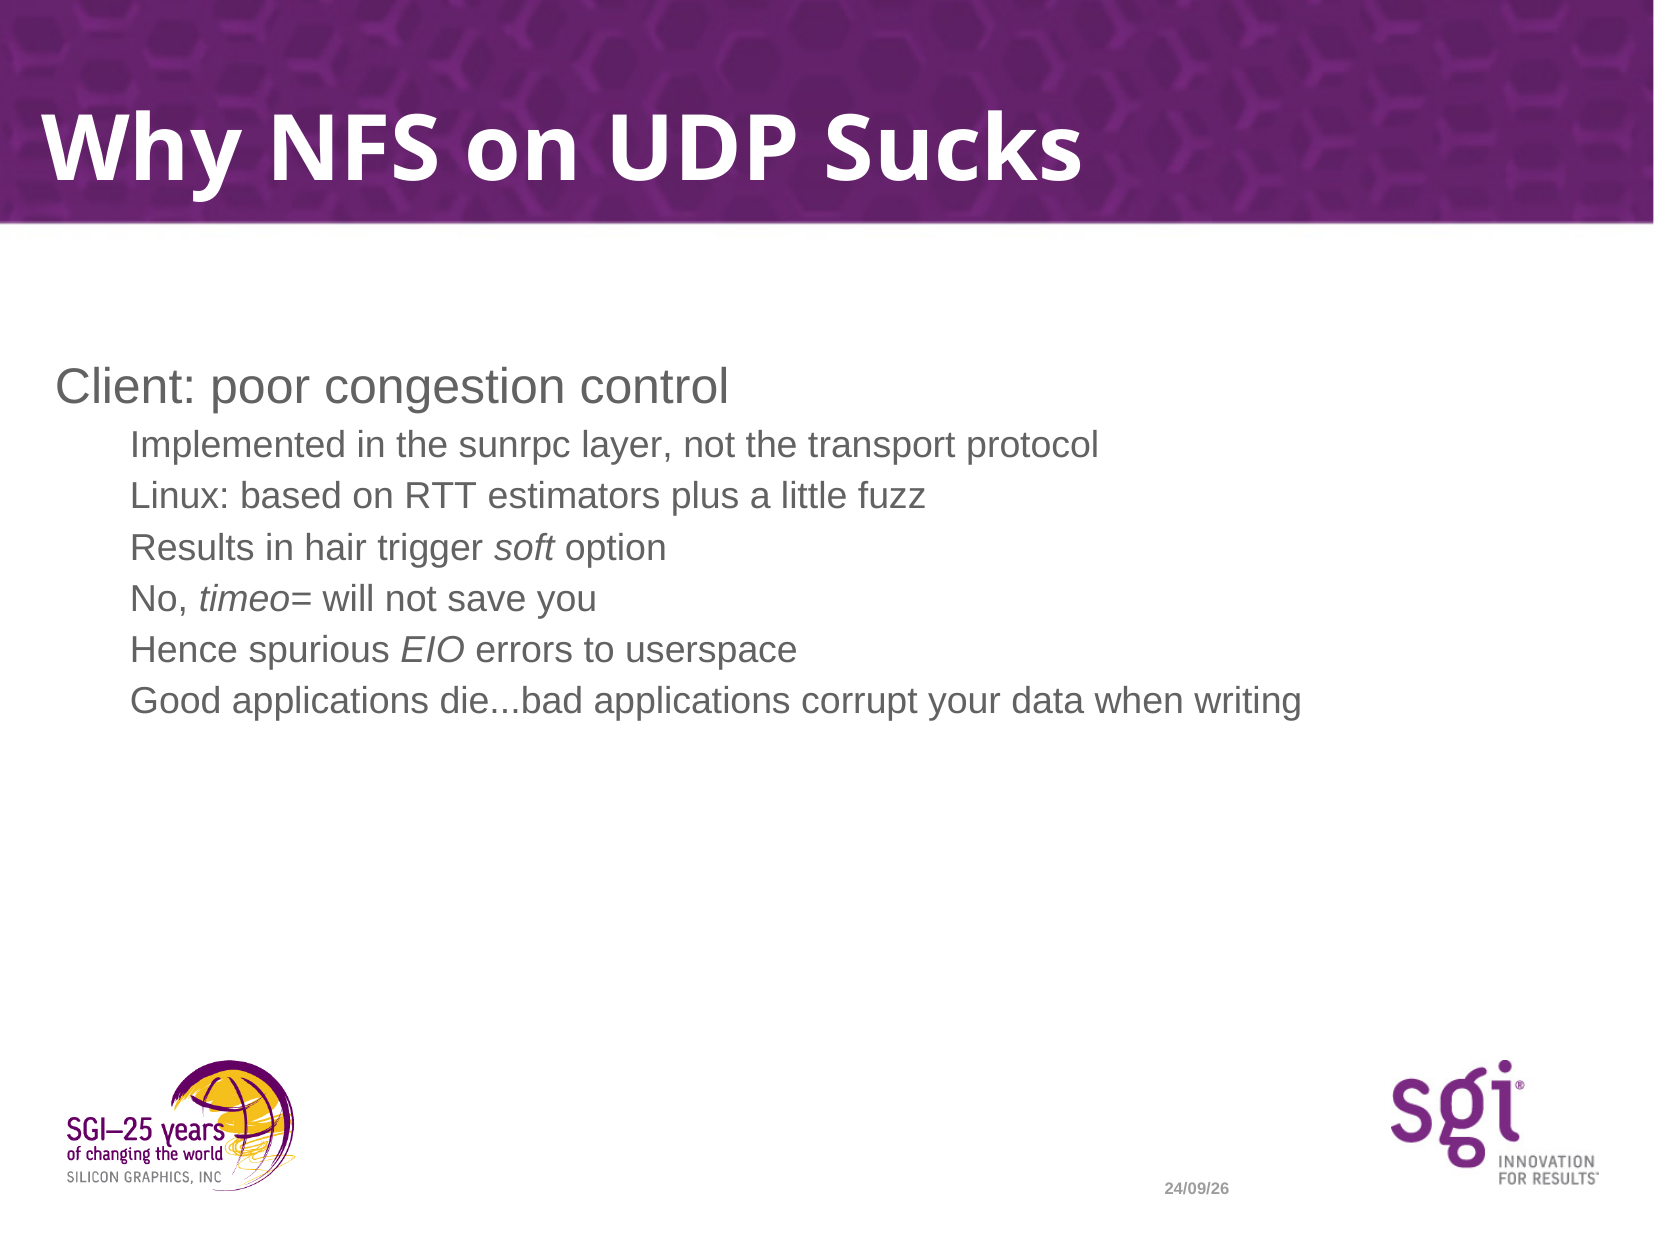

# Why NFS on UDP Sucks
Client: poor congestion control
Implemented in the sunrpc layer, not the transport protocol
Linux: based on RTT estimators plus a little fuzz
Results in hair trigger soft option
No, timeo= will not save you
Hence spurious EIO errors to userspace
Good applications die...bad applications corrupt your data when writing